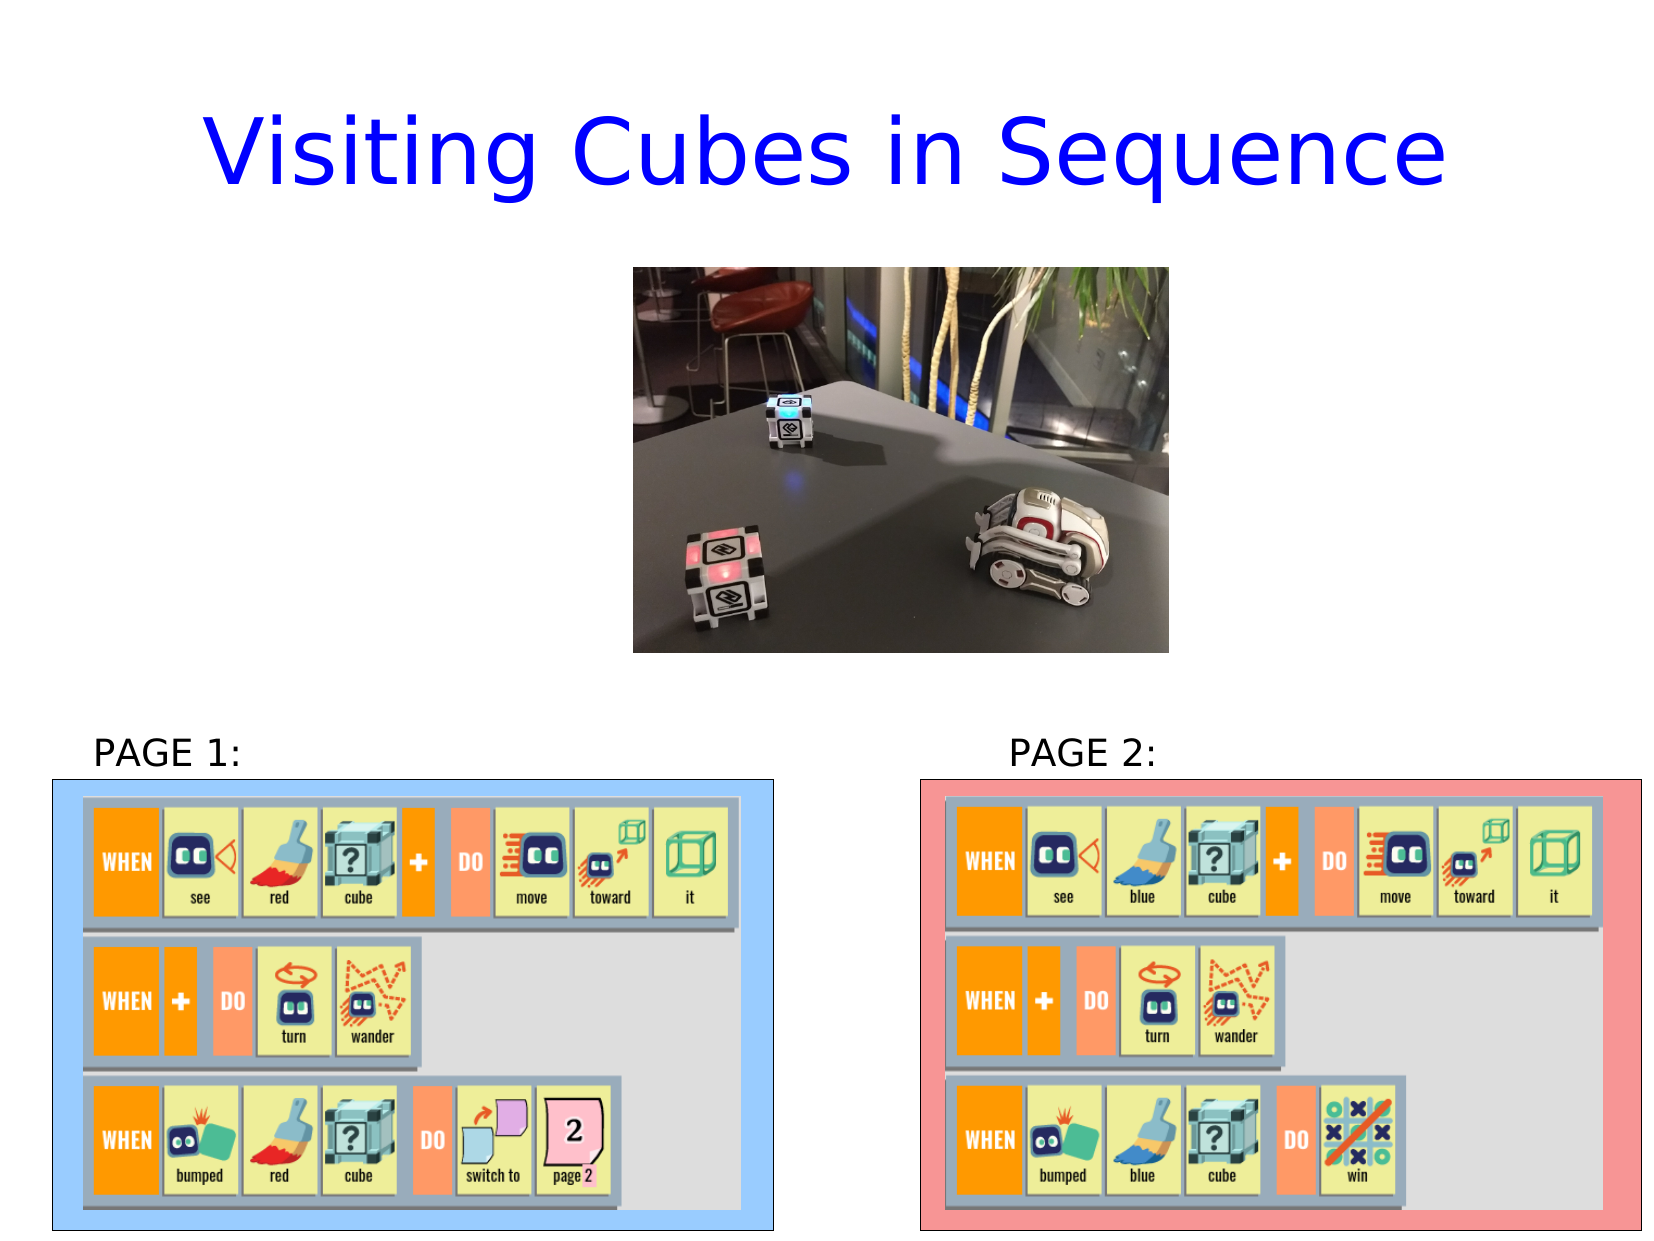

# Visiting Cubes in Sequence
PAGE 1:
PAGE 2:
22